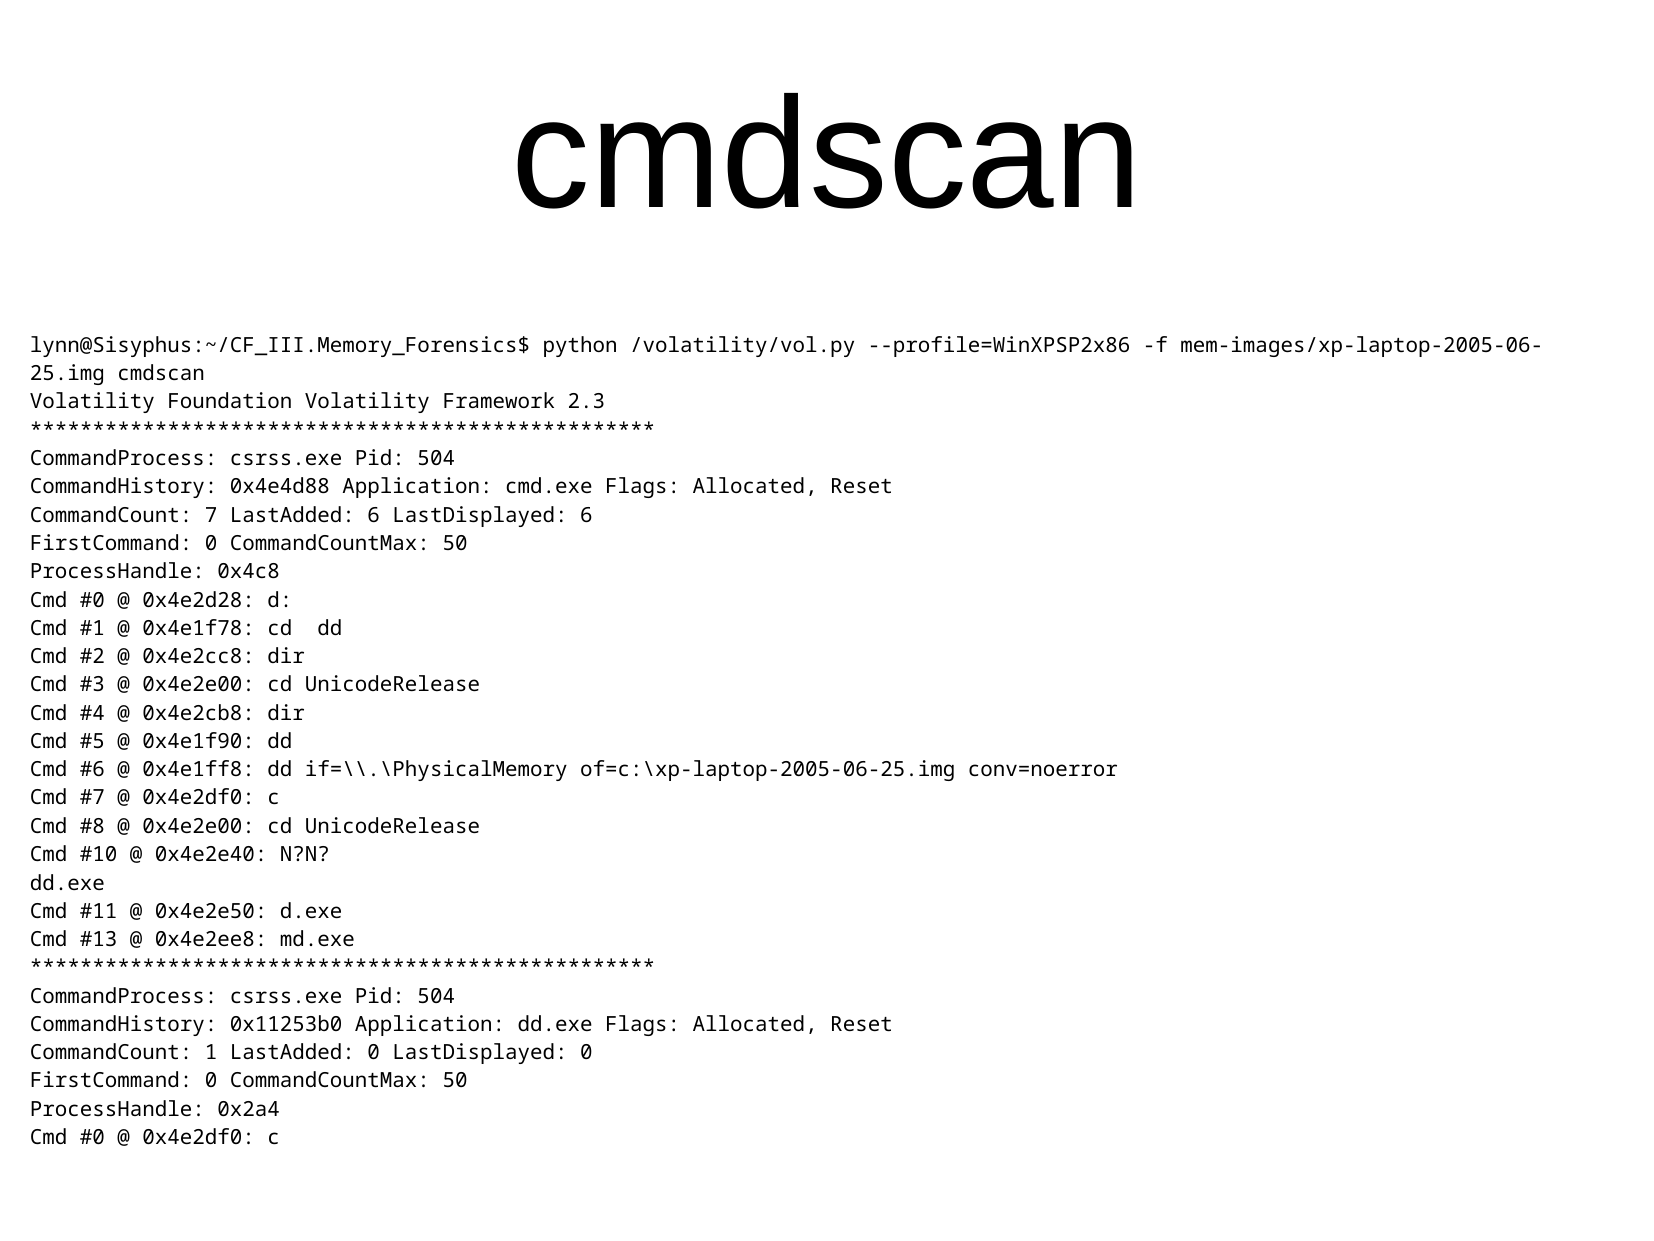

# cmdscan
lynn@Sisyphus:~/CF_III.Memory_Forensics$ python /volatility/vol.py --profile=WinXPSP2x86 -f mem-images/xp-laptop-2005-06-25.img cmdscan
Volatility Foundation Volatility Framework 2.3
**************************************************
CommandProcess: csrss.exe Pid: 504
CommandHistory: 0x4e4d88 Application: cmd.exe Flags: Allocated, Reset
CommandCount: 7 LastAdded: 6 LastDisplayed: 6
FirstCommand: 0 CommandCountMax: 50
ProcessHandle: 0x4c8
Cmd #0 @ 0x4e2d28: d:
Cmd #1 @ 0x4e1f78: cd dd
Cmd #2 @ 0x4e2cc8: dir
Cmd #3 @ 0x4e2e00: cd UnicodeRelease
Cmd #4 @ 0x4e2cb8: dir
Cmd #5 @ 0x4e1f90: dd
Cmd #6 @ 0x4e1ff8: dd if=\\.\PhysicalMemory of=c:\xp-laptop-2005-06-25.img conv=noerror
Cmd #7 @ 0x4e2df0: c
Cmd #8 @ 0x4e2e00: cd UnicodeRelease
Cmd #10 @ 0x4e2e40: N?N?
dd.exe
Cmd #11 @ 0x4e2e50: d.exe
Cmd #13 @ 0x4e2ee8: md.exe
**************************************************
CommandProcess: csrss.exe Pid: 504
CommandHistory: 0x11253b0 Application: dd.exe Flags: Allocated, Reset
CommandCount: 1 LastAdded: 0 LastDisplayed: 0
FirstCommand: 0 CommandCountMax: 50
ProcessHandle: 0x2a4
Cmd #0 @ 0x4e2df0: c